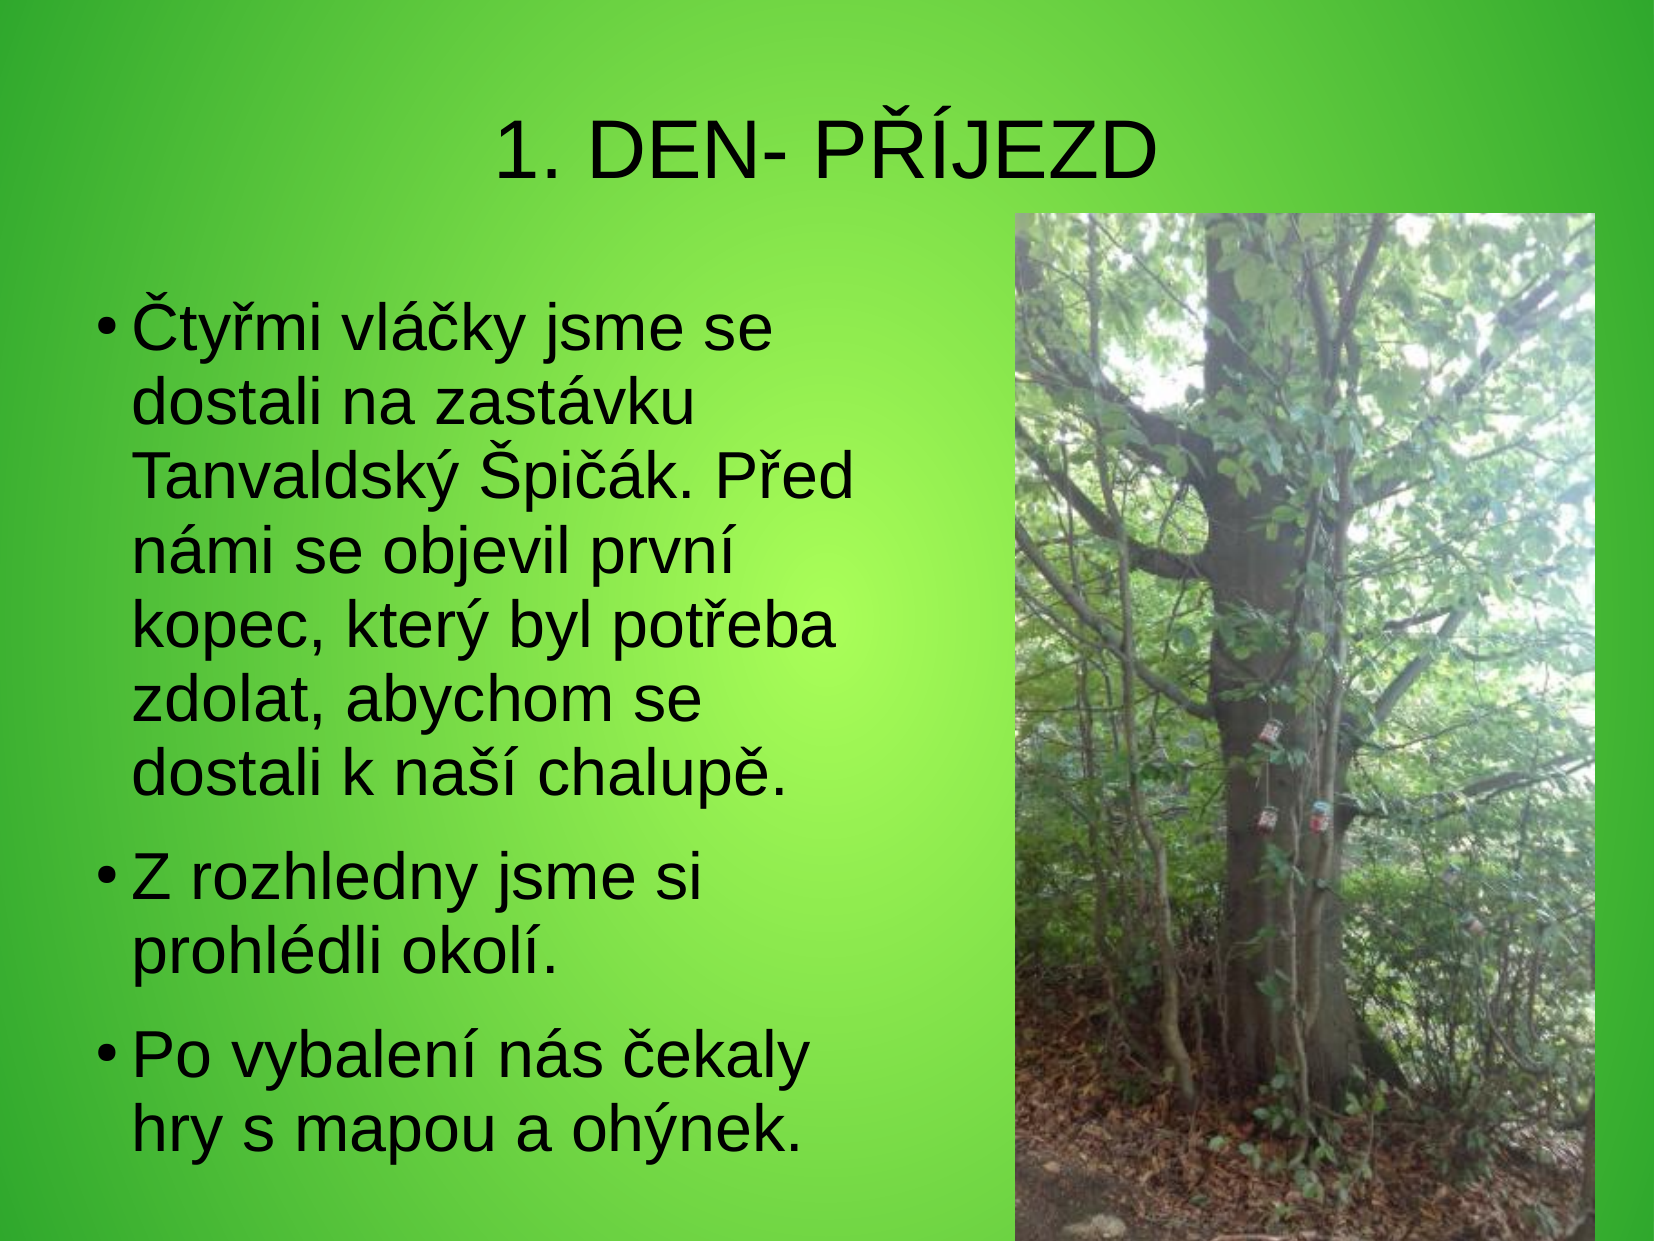

# 1. DEN- PŘÍJEZD
Čtyřmi vláčky jsme se dostali na zastávku Tanvaldský Špičák. Před námi se objevil první kopec, který byl potřeba zdolat, abychom se dostali k naší chalupě.
Z rozhledny jsme si prohlédli okolí.
Po vybalení nás čekaly hry s mapou a ohýnek.